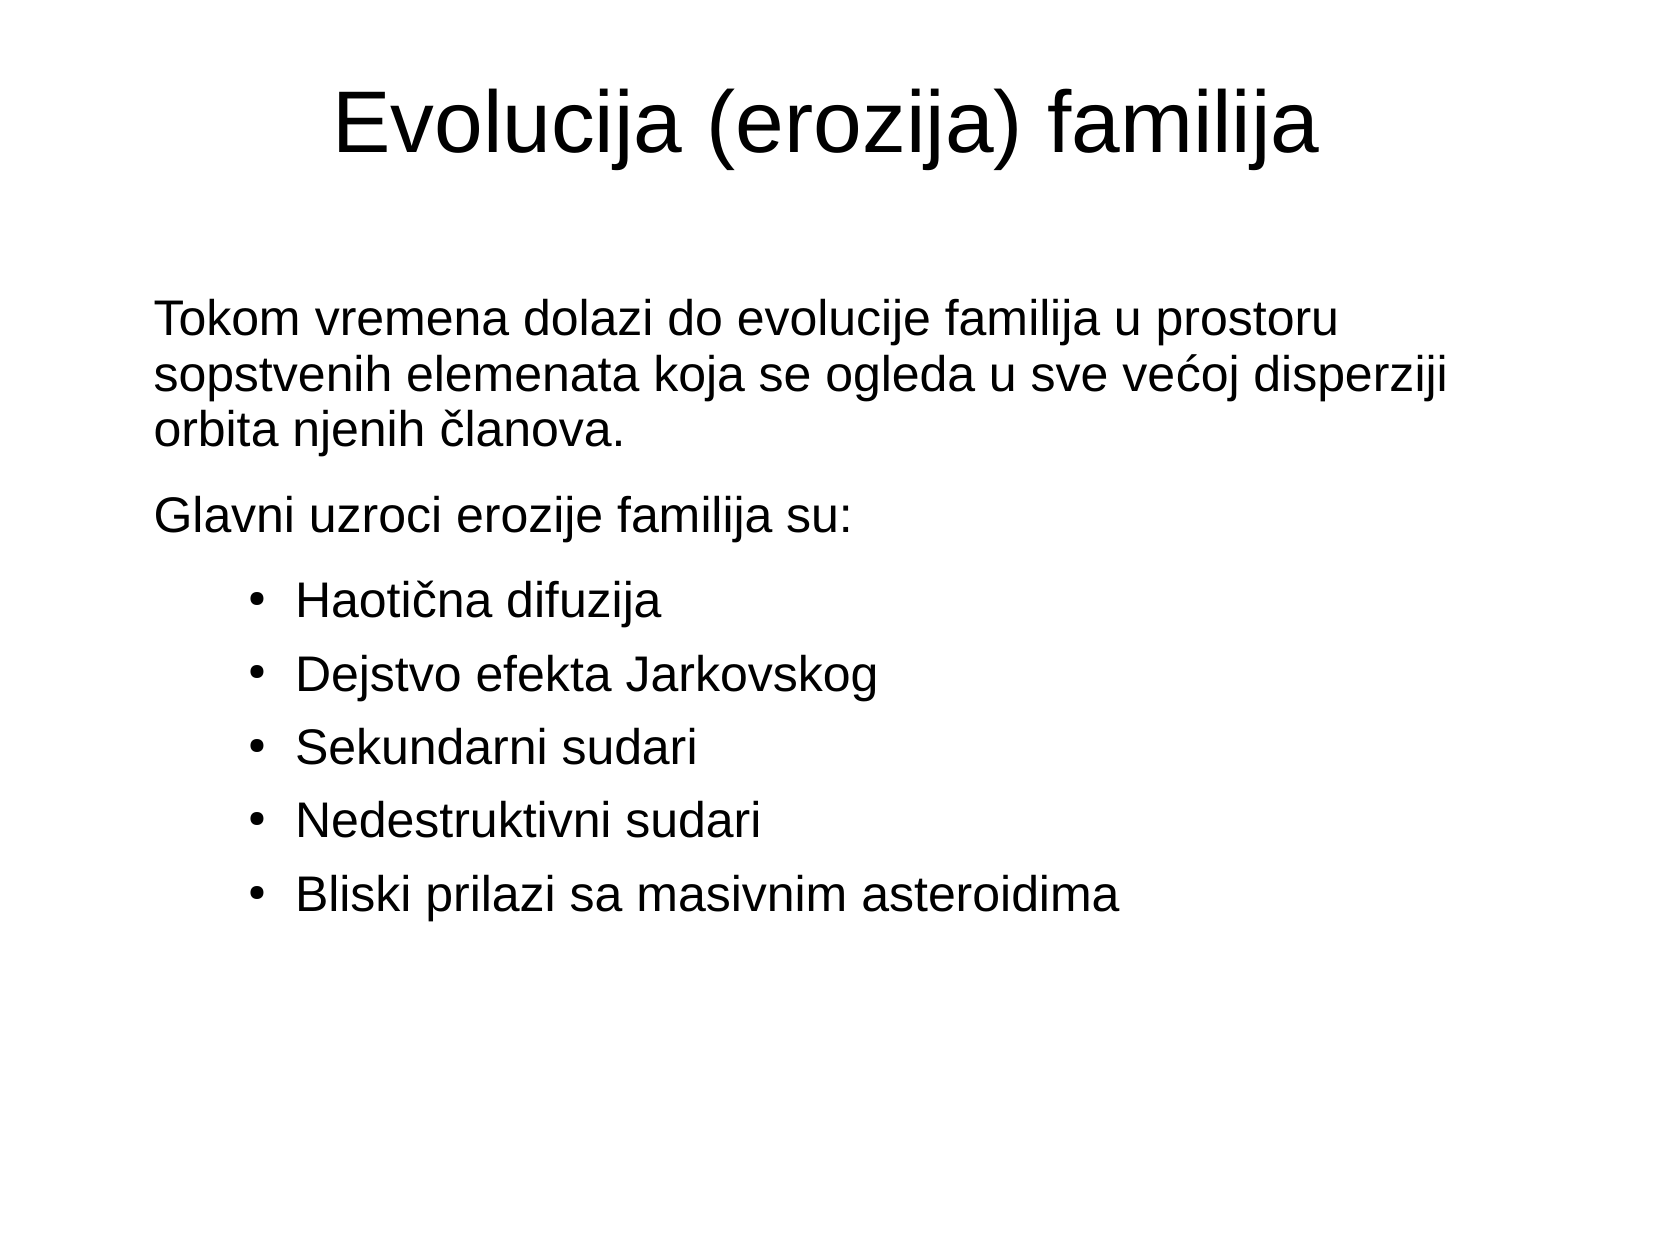

# Evolucija (erozija) familija
Tokom vremena dolazi do evolucije familija u prostoru sopstvenih elemenata koja se ogleda u sve većoj disperziji orbita njenih članova.
Glavni uzroci erozije familija su:
Haotična difuzija
Dejstvo efekta Jarkovskog
Sekundarni sudari
Nedestruktivni sudari
Bliski prilazi sa masivnim asteroidima